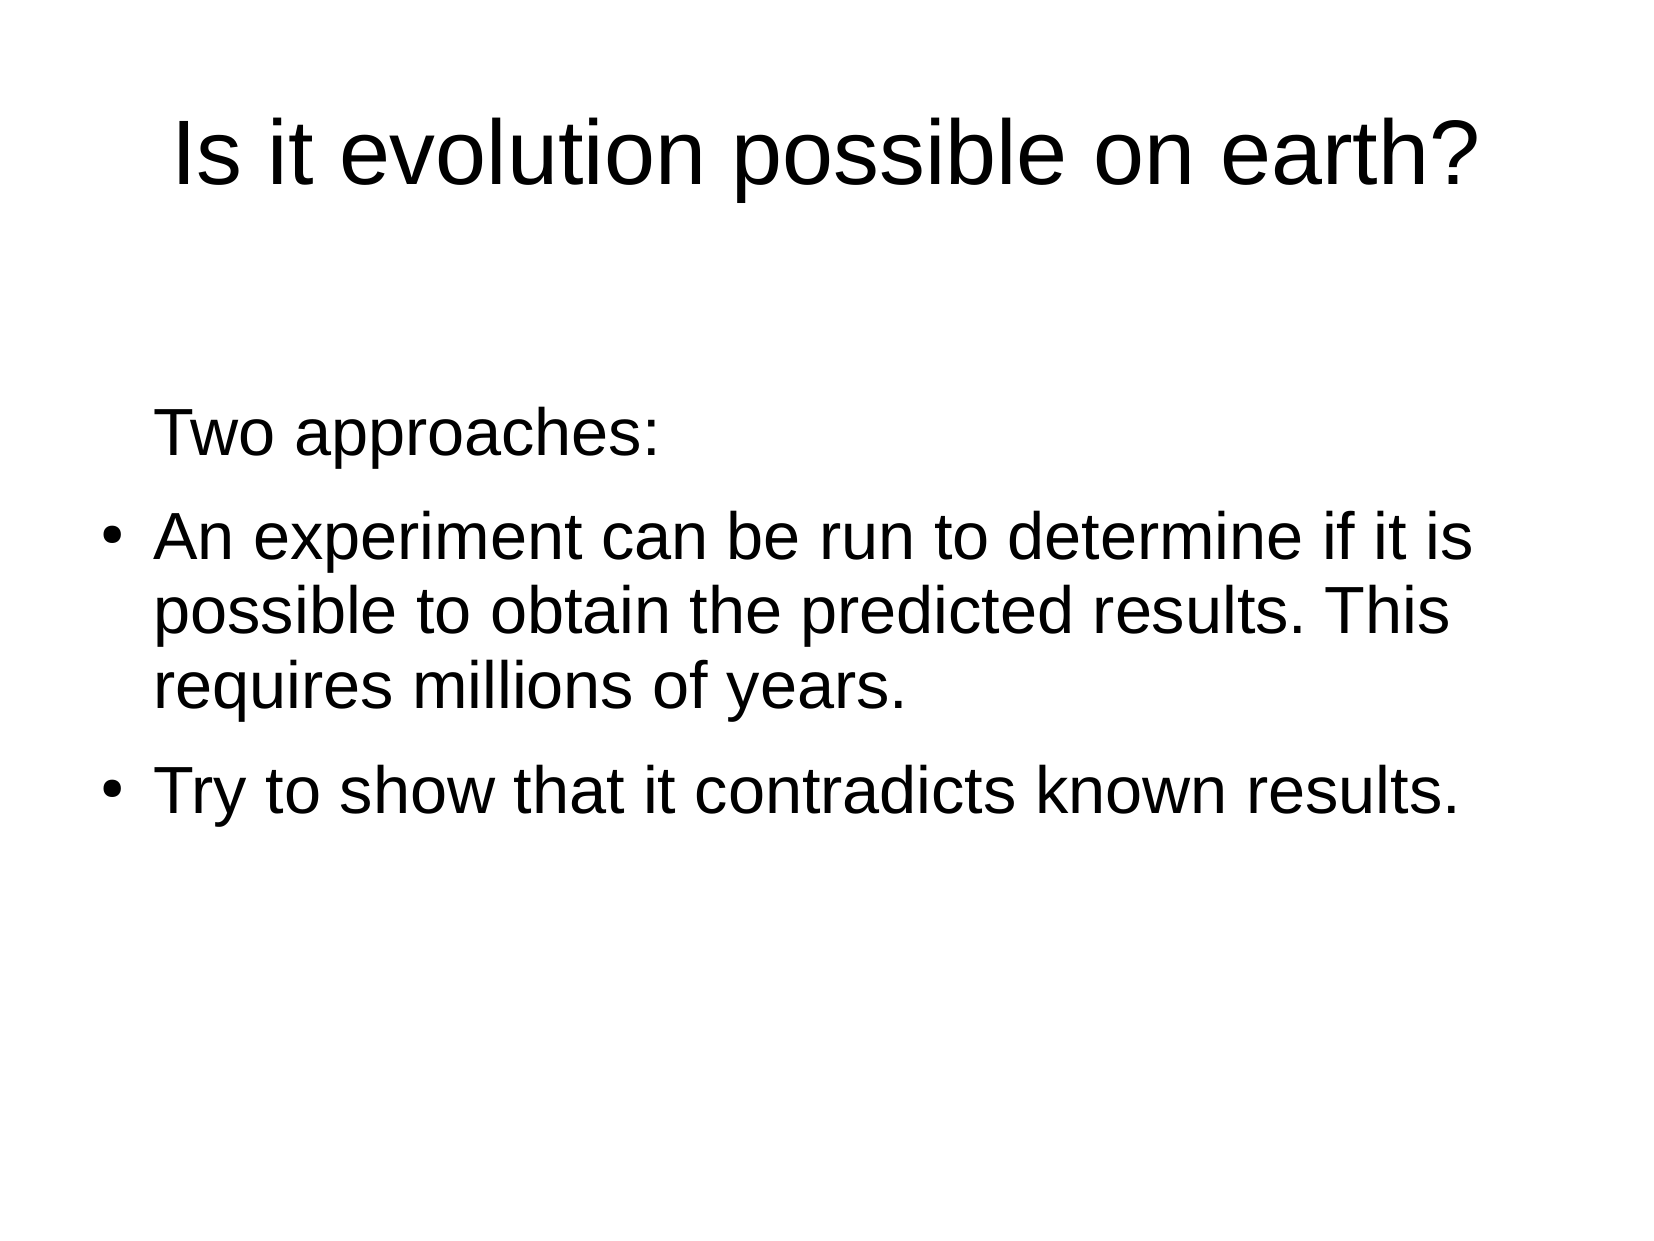

# Is it evolution possible on earth?
Two approaches:
An experiment can be run to determine if it is possible to obtain the predicted results. This requires millions of years.
Try to show that it contradicts known results.